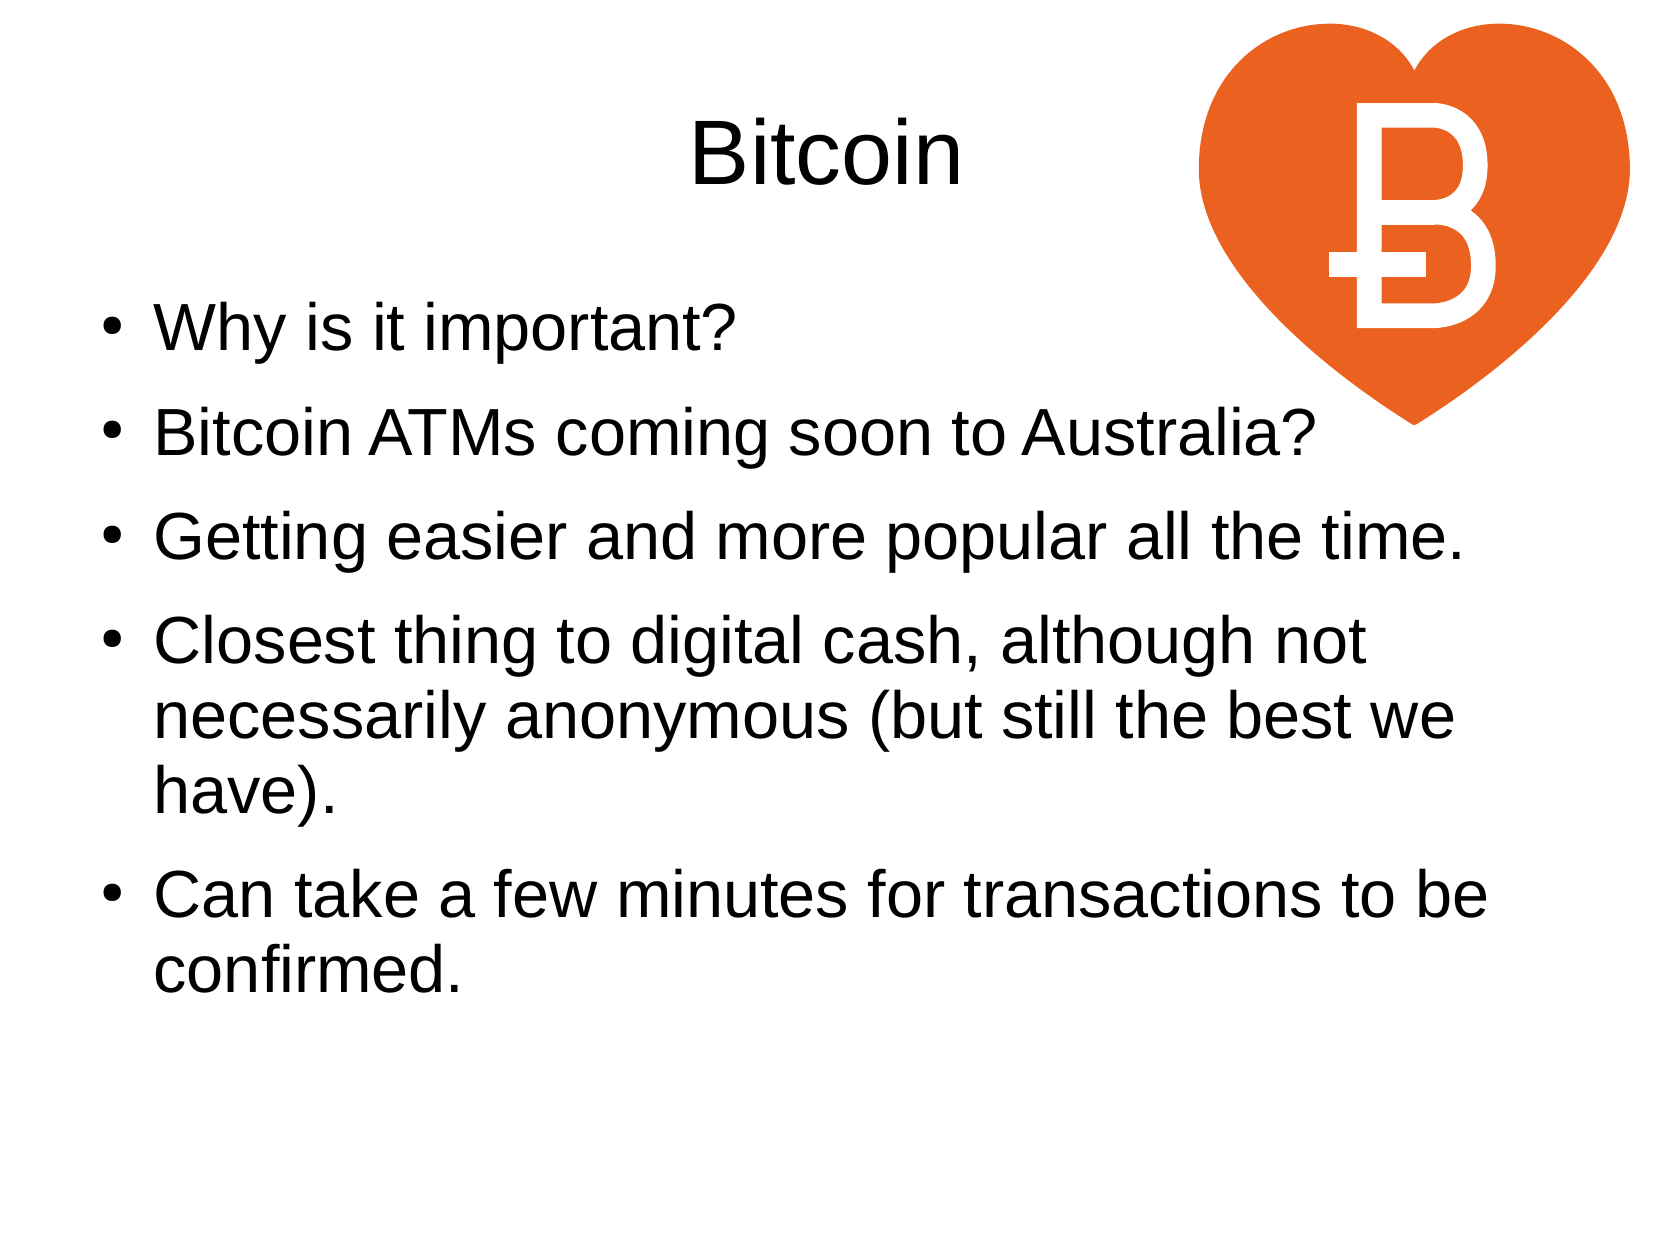

# Bitcoin
Why is it important?
Bitcoin ATMs coming soon to Australia?
Getting easier and more popular all the time.
Closest thing to digital cash, although not necessarily anonymous (but still the best we have).
Can take a few minutes for transactions to be confirmed.